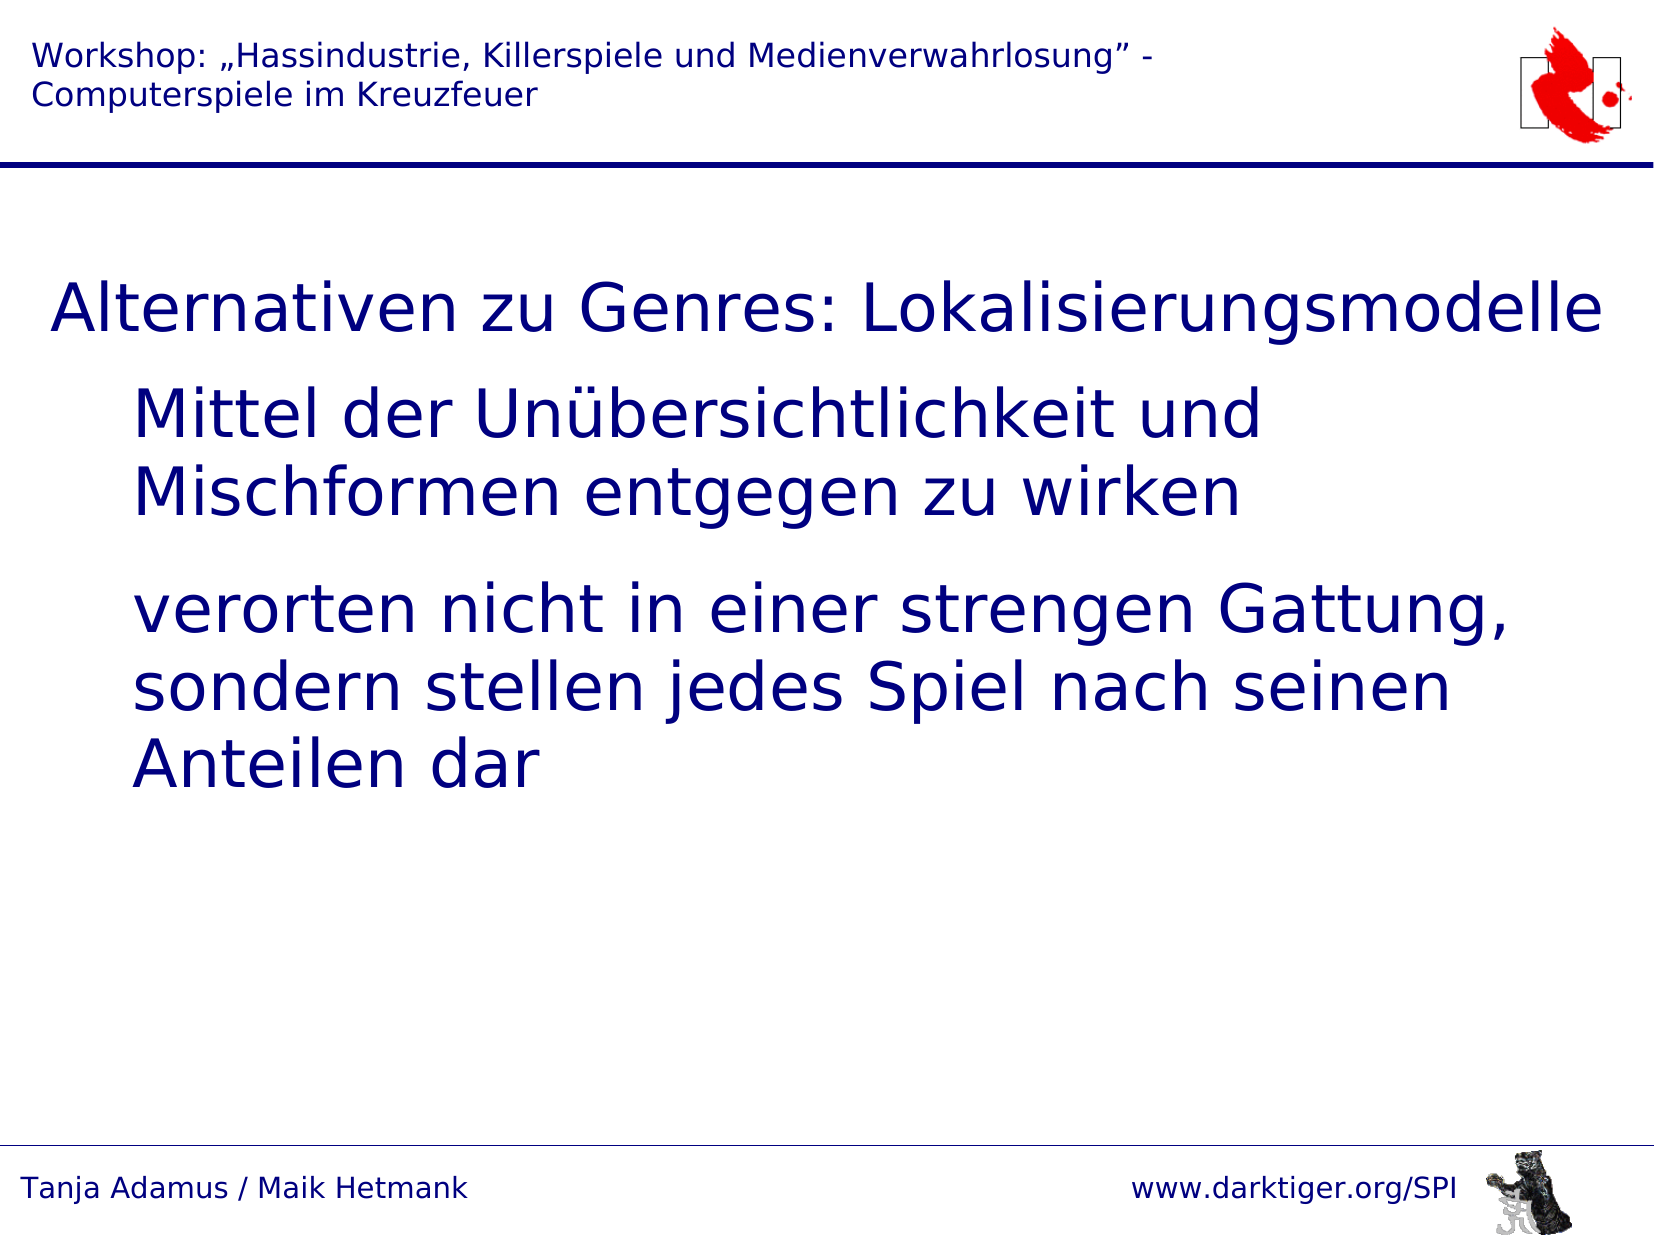

Workshop: „Hassindustrie, Killerspiele und Medienverwahrlosung” - Computerspiele im Kreuzfeuer
Alternativen zu Genres: Lokalisierungsmodelle
Mittel der Unübersichtlichkeit und Mischformen entgegen zu wirken
verorten nicht in einer strengen Gattung, sondern stellen jedes Spiel nach seinen Anteilen dar